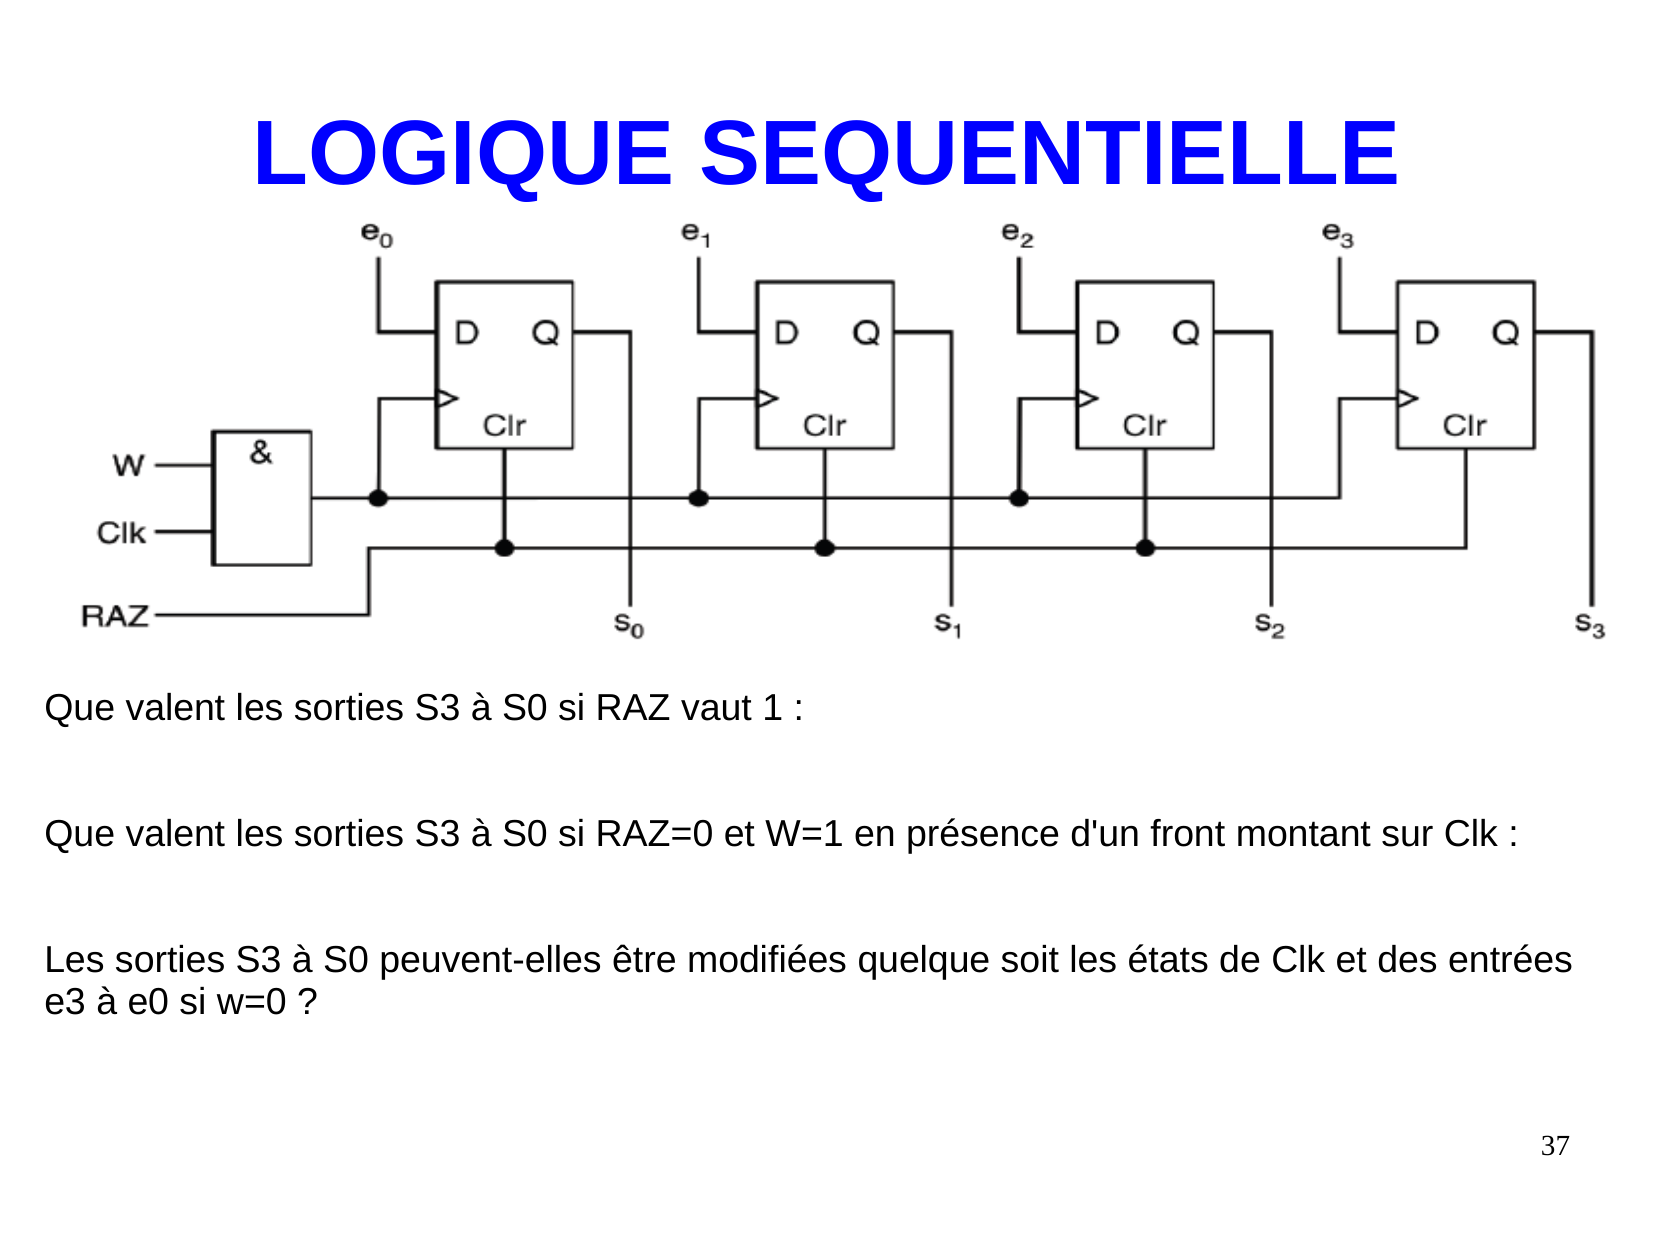

# LOGIQUE SEQUENTIELLE
Que valent les sorties S3 à S0 si RAZ vaut 1 :
Que valent les sorties S3 à S0 si RAZ=0 et W=1 en présence d'un front montant sur Clk :
Les sorties S3 à S0 peuvent-elles être modifiées quelque soit les états de Clk et des entrées e3 à e0 si w=0 ?
37